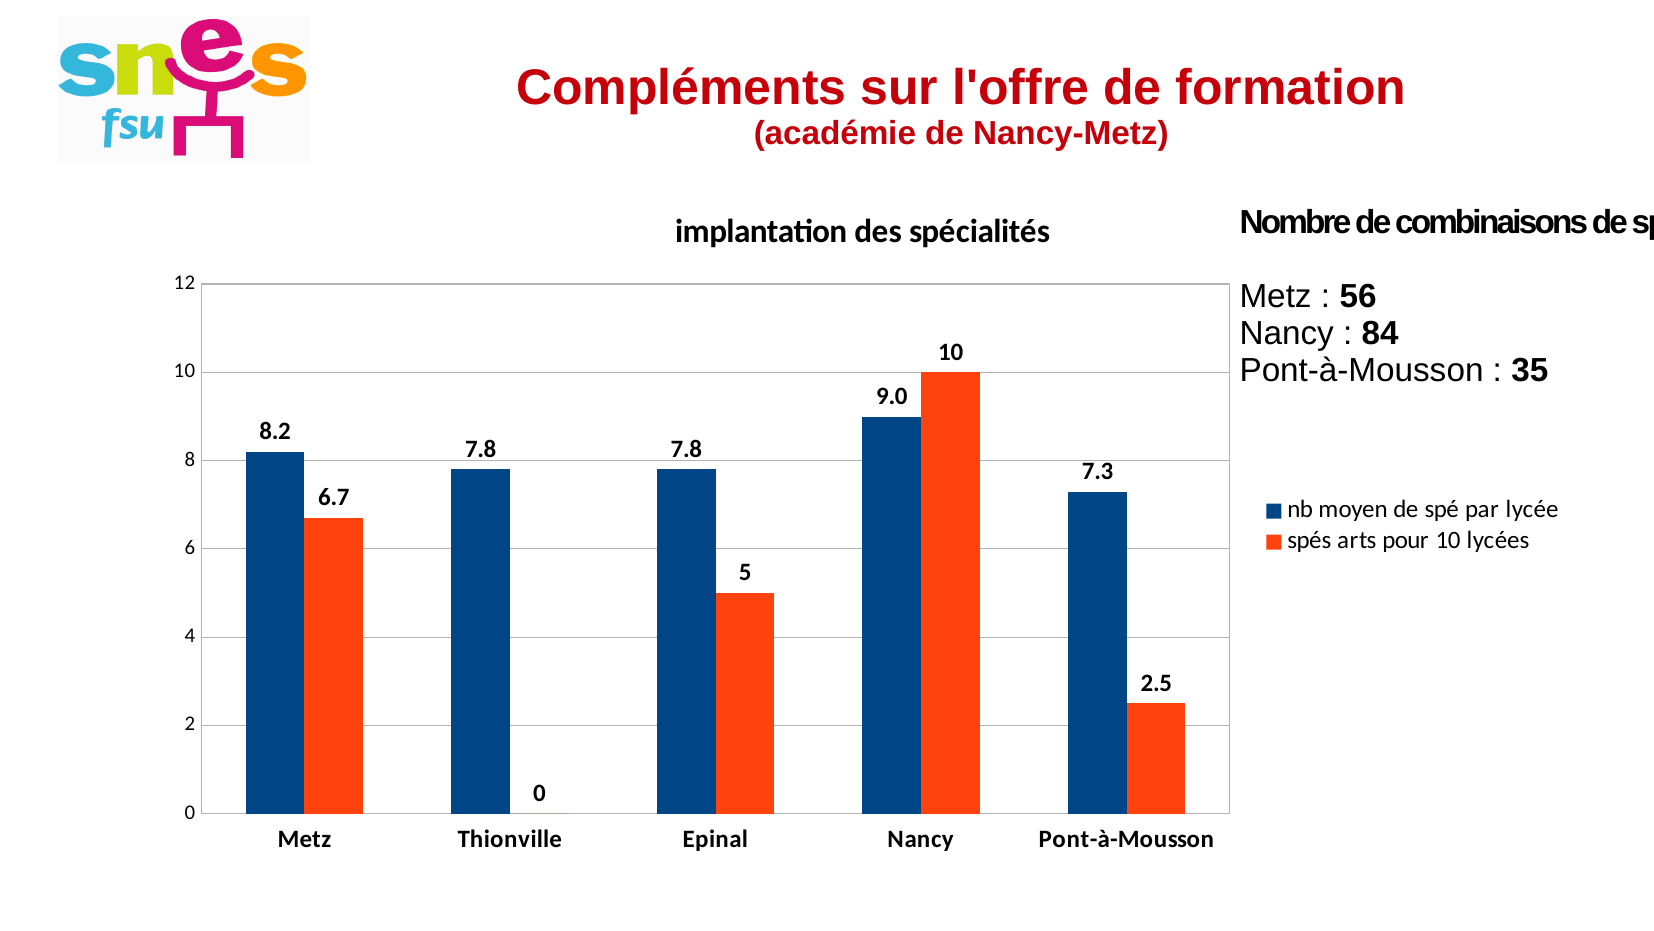

Compléments sur l'offre de formation
(académie de Nancy-Metz)
### Chart: implantation des spécialités
| Category | nb moyen de spé par lycée | spés arts pour 10 lycées |
|---|---|---|
| Metz | 8.2 | 6.7 |
| Thionville | 7.8 | 0.0 |
| Epinal | 7.8 | 5.0 |
| Nancy | 9.0 | 10.0 |
| Pont-à-Mousson | 7.3 | 2.5 |Nombre de combinaisons de spécialités possibles:
Metz : 56
Nancy : 84
Pont-à-Mousson : 35